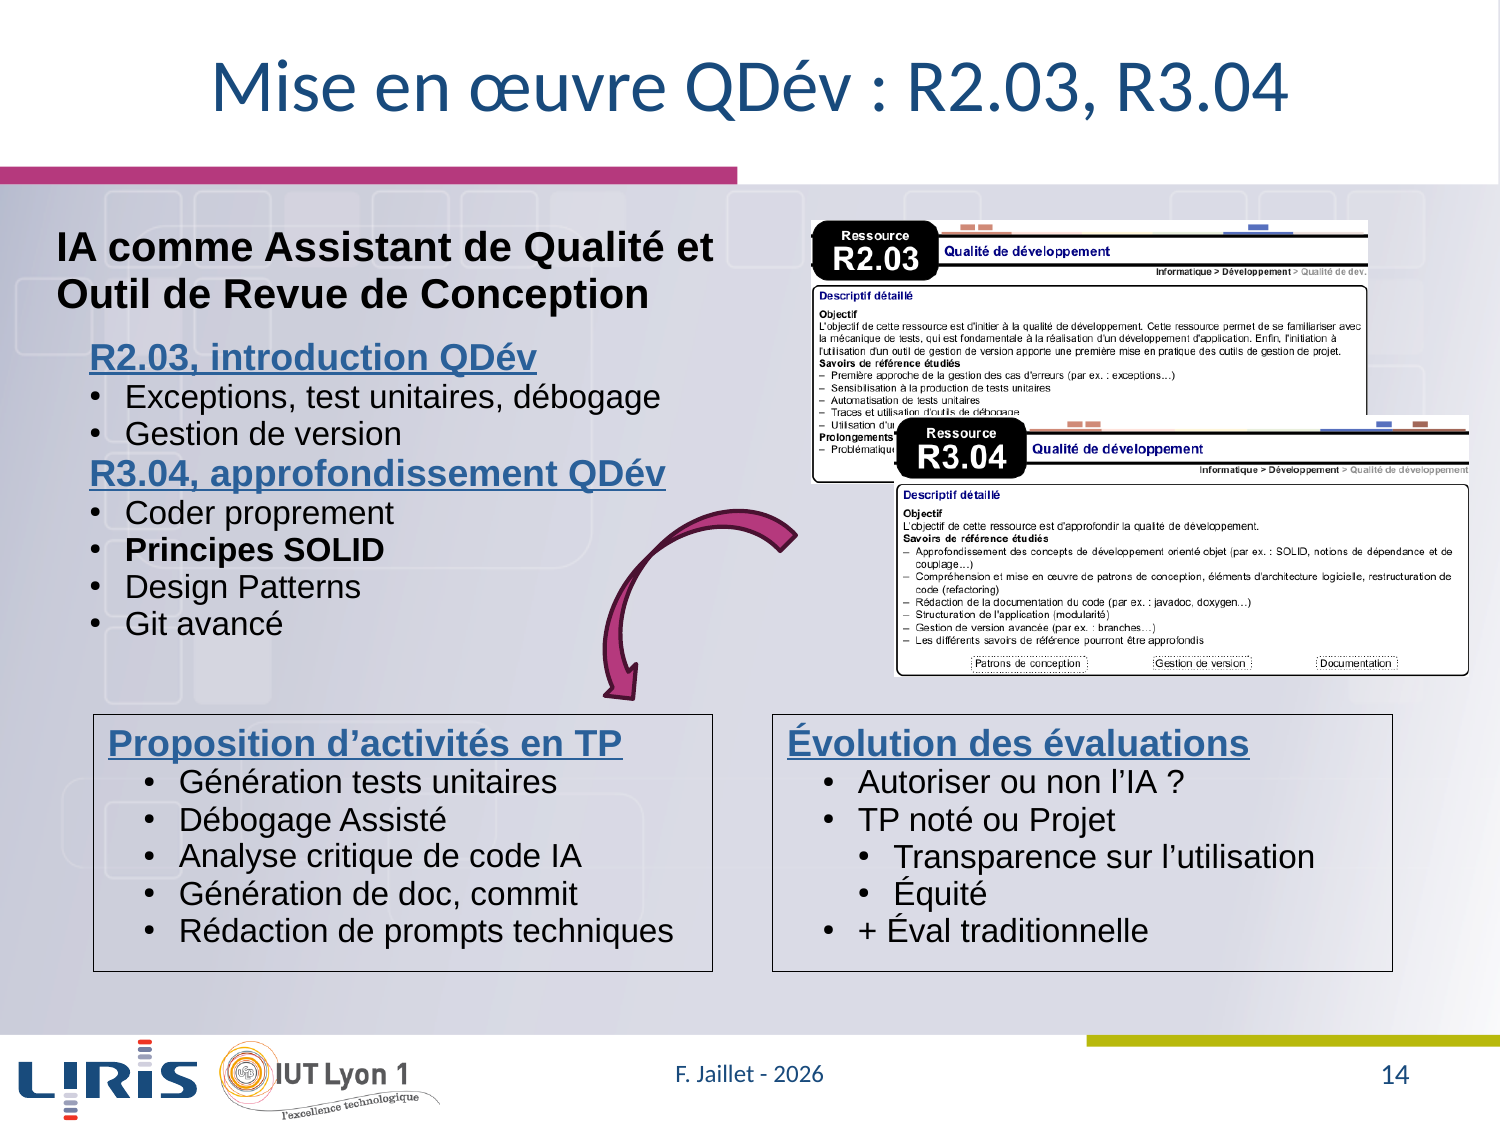

# Mise en œuvre QDév : R2.03, R3.04
IA comme Assistant de Qualité et Outil de Revue de Conception
R2.03, introduction QDév
Exceptions, test unitaires, débogage
Gestion de version
R3.04, approfondissement QDév
Coder proprement
Principes SOLID
Design Patterns
Git avancé
Proposition d’activités en TP
Génération tests unitaires
Débogage Assisté
Analyse critique de code IA
Génération de doc, commit
Rédaction de prompts techniques
Évolution des évaluations
Autoriser ou non l’IA ?
TP noté ou Projet
Transparence sur l’utilisation
Équité
+ Éval traditionnelle
F. Jaillet - 2026